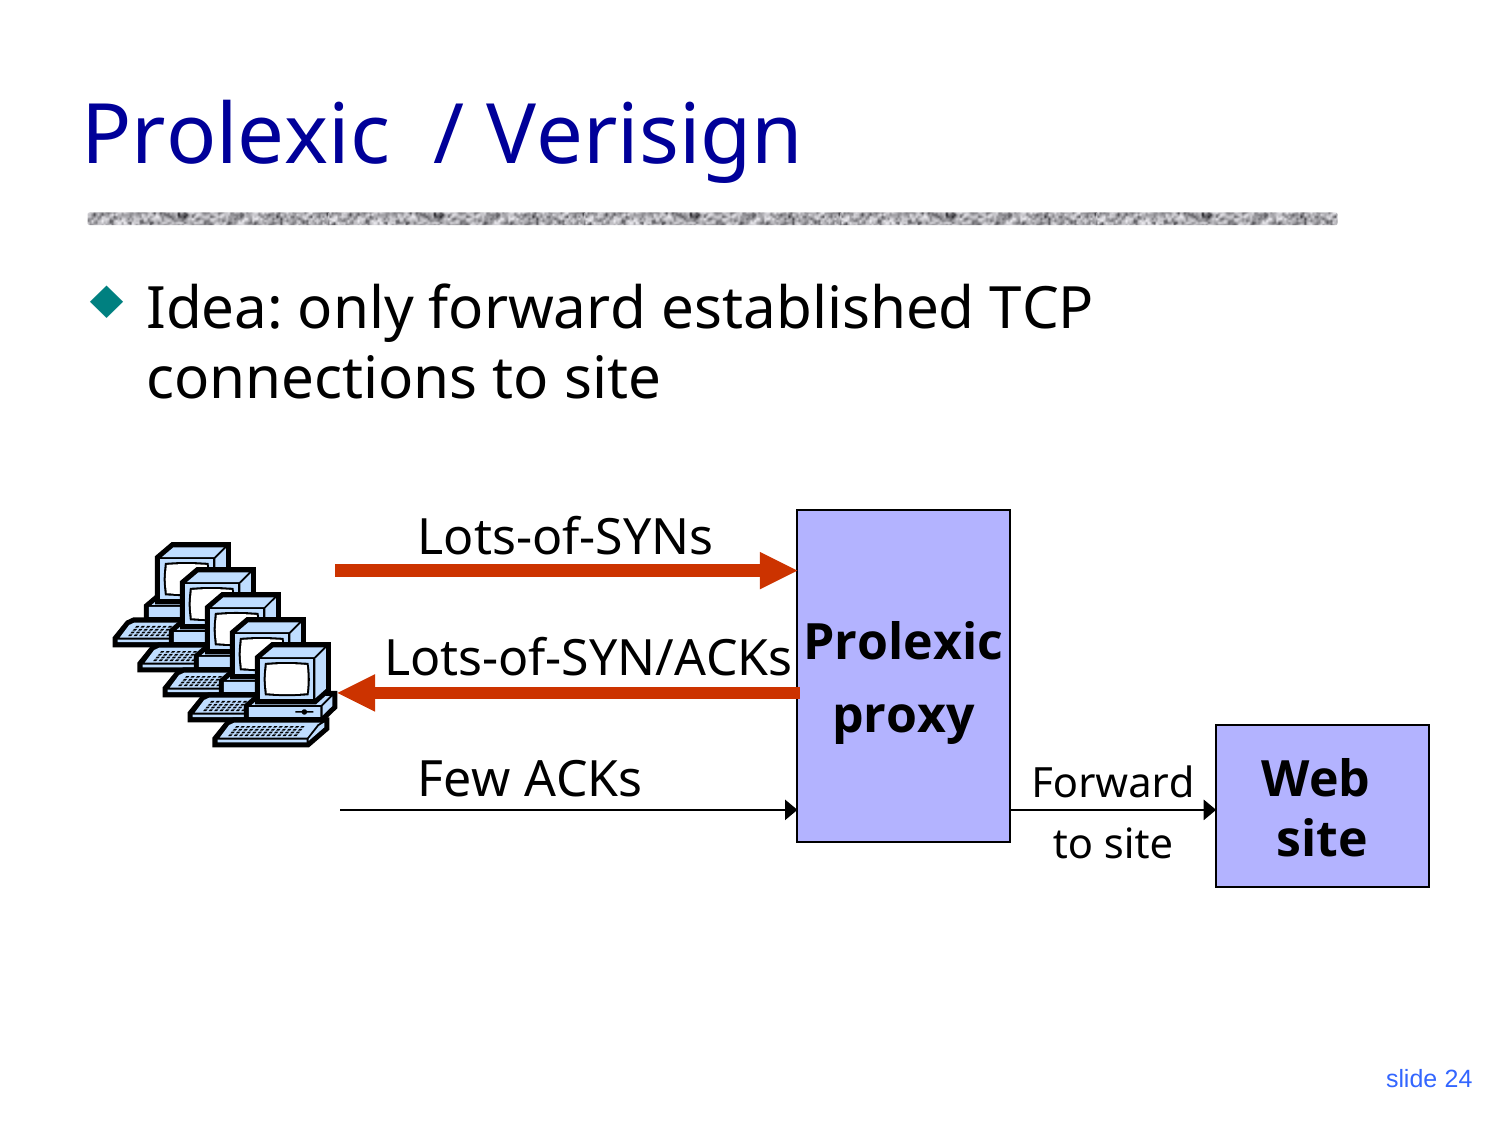

# Prolexic / Verisign
Idea: only forward established TCP connections to site
Lots-of-SYNs
Prolexic
proxy
Lots-of-SYN/ACKs
Web
site
Few ACKs
Forward
to site
slide